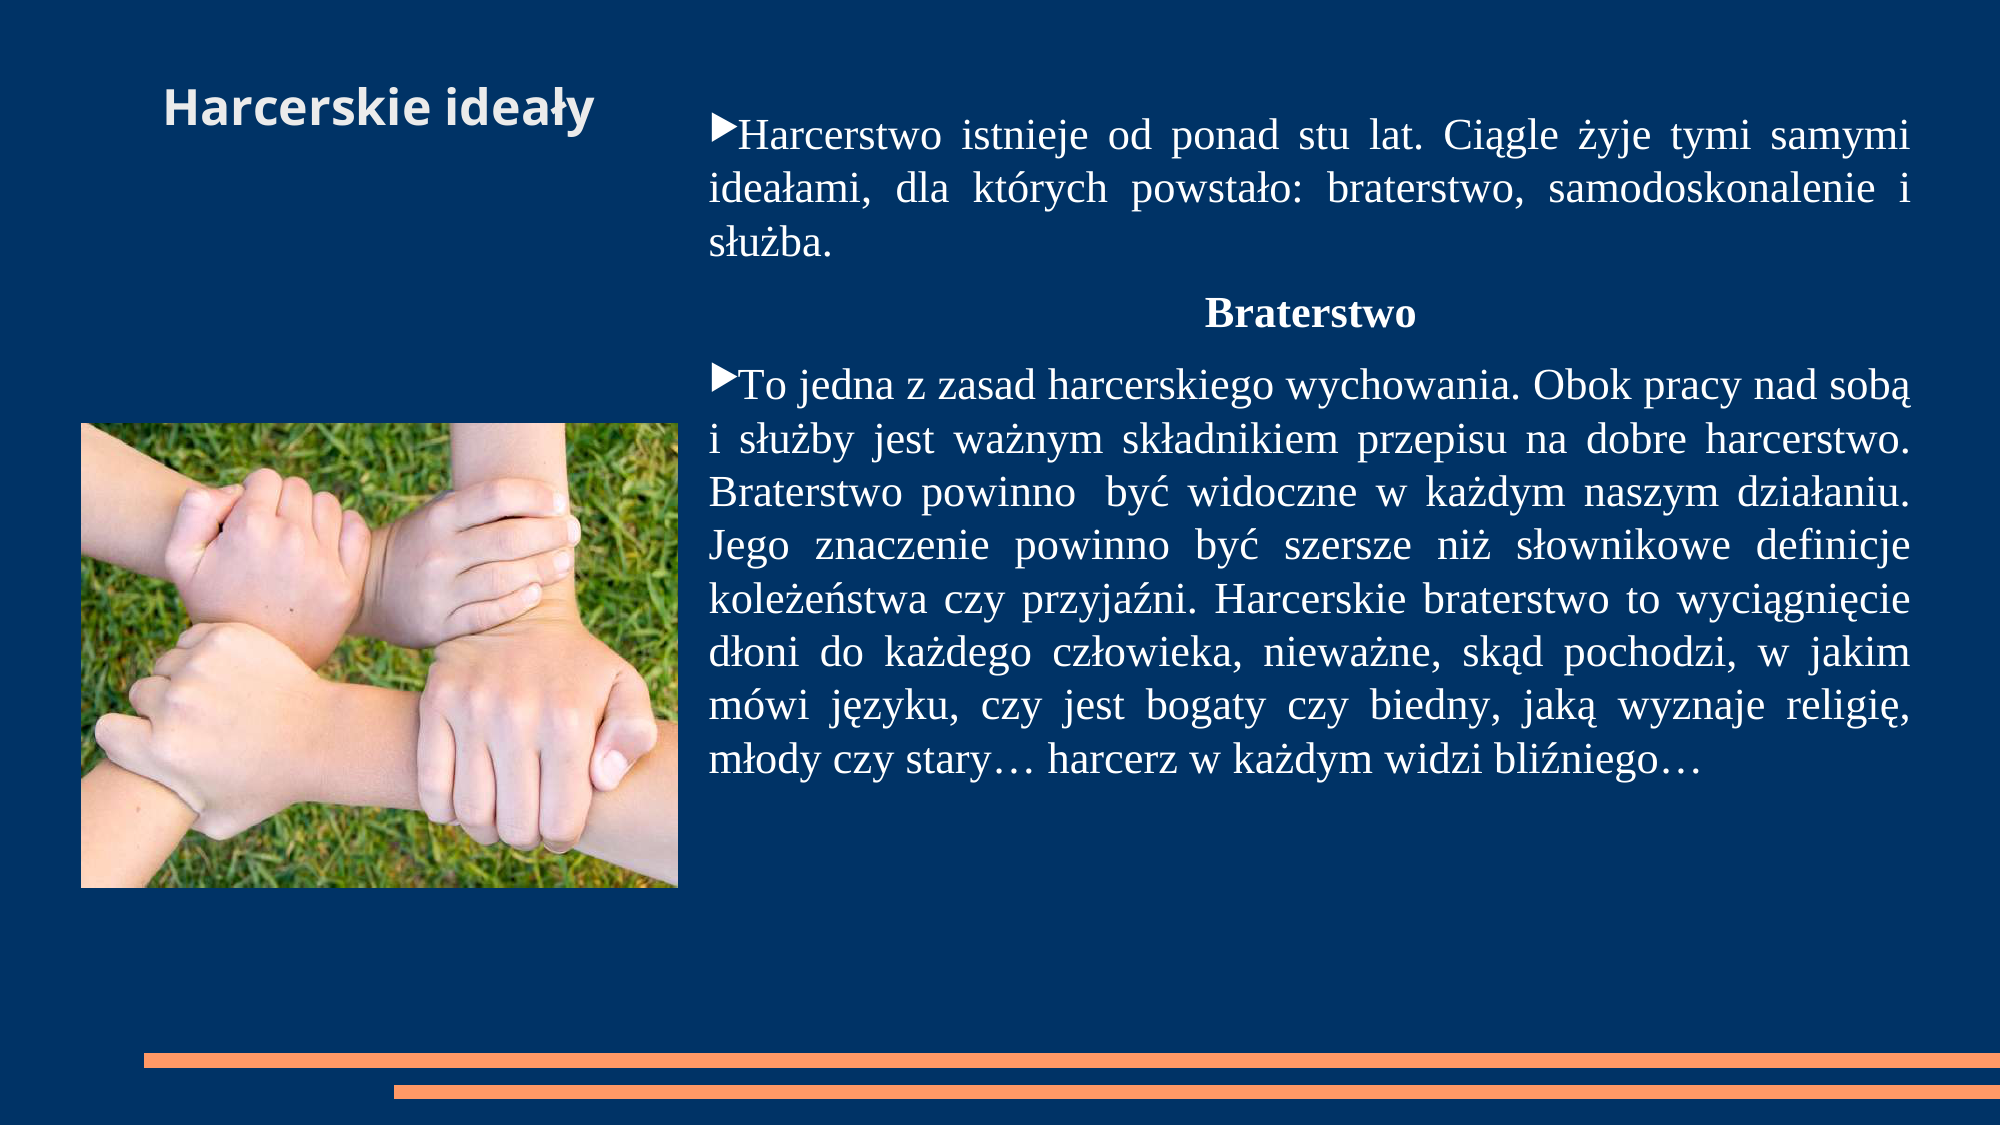

# Harcerskie ideały
Harcerstwo istnieje od ponad stu lat. Ciągle żyje tymi samymi ideałami, dla których powstało: braterstwo, samodoskonalenie i służba.
Braterstwo
To jedna z zasad harcerskiego wychowania. Obok pracy nad sobą i służby jest ważnym składnikiem przepisu na dobre harcerstwo. Braterstwo powinno  być widoczne w każdym naszym działaniu. Jego znaczenie powinno być szersze niż słownikowe definicje koleżeństwa czy przyjaźni. Harcerskie braterstwo to wyciągnięcie dłoni do każdego człowieka, nieważne, skąd pochodzi, w jakim mówi języku, czy jest bogaty czy biedny, jaką wyznaje religię, młody czy stary… harcerz w każdym widzi bliźniego…